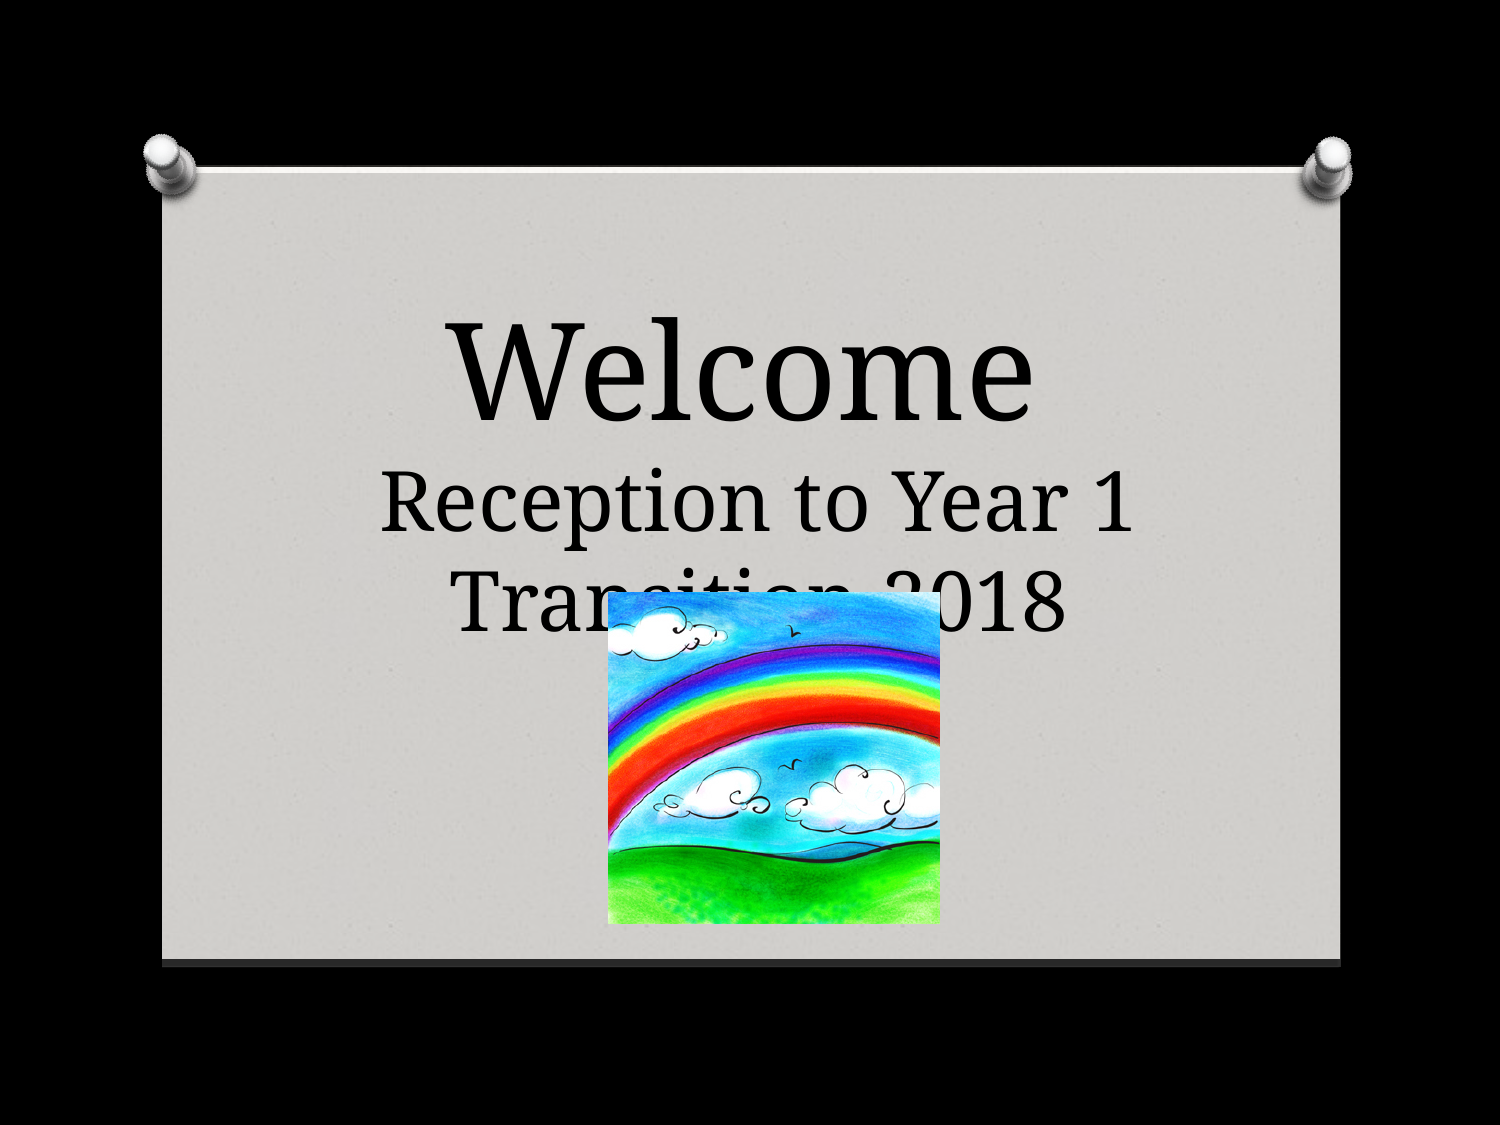

# Welcome Reception to Year 1 Transition 2018